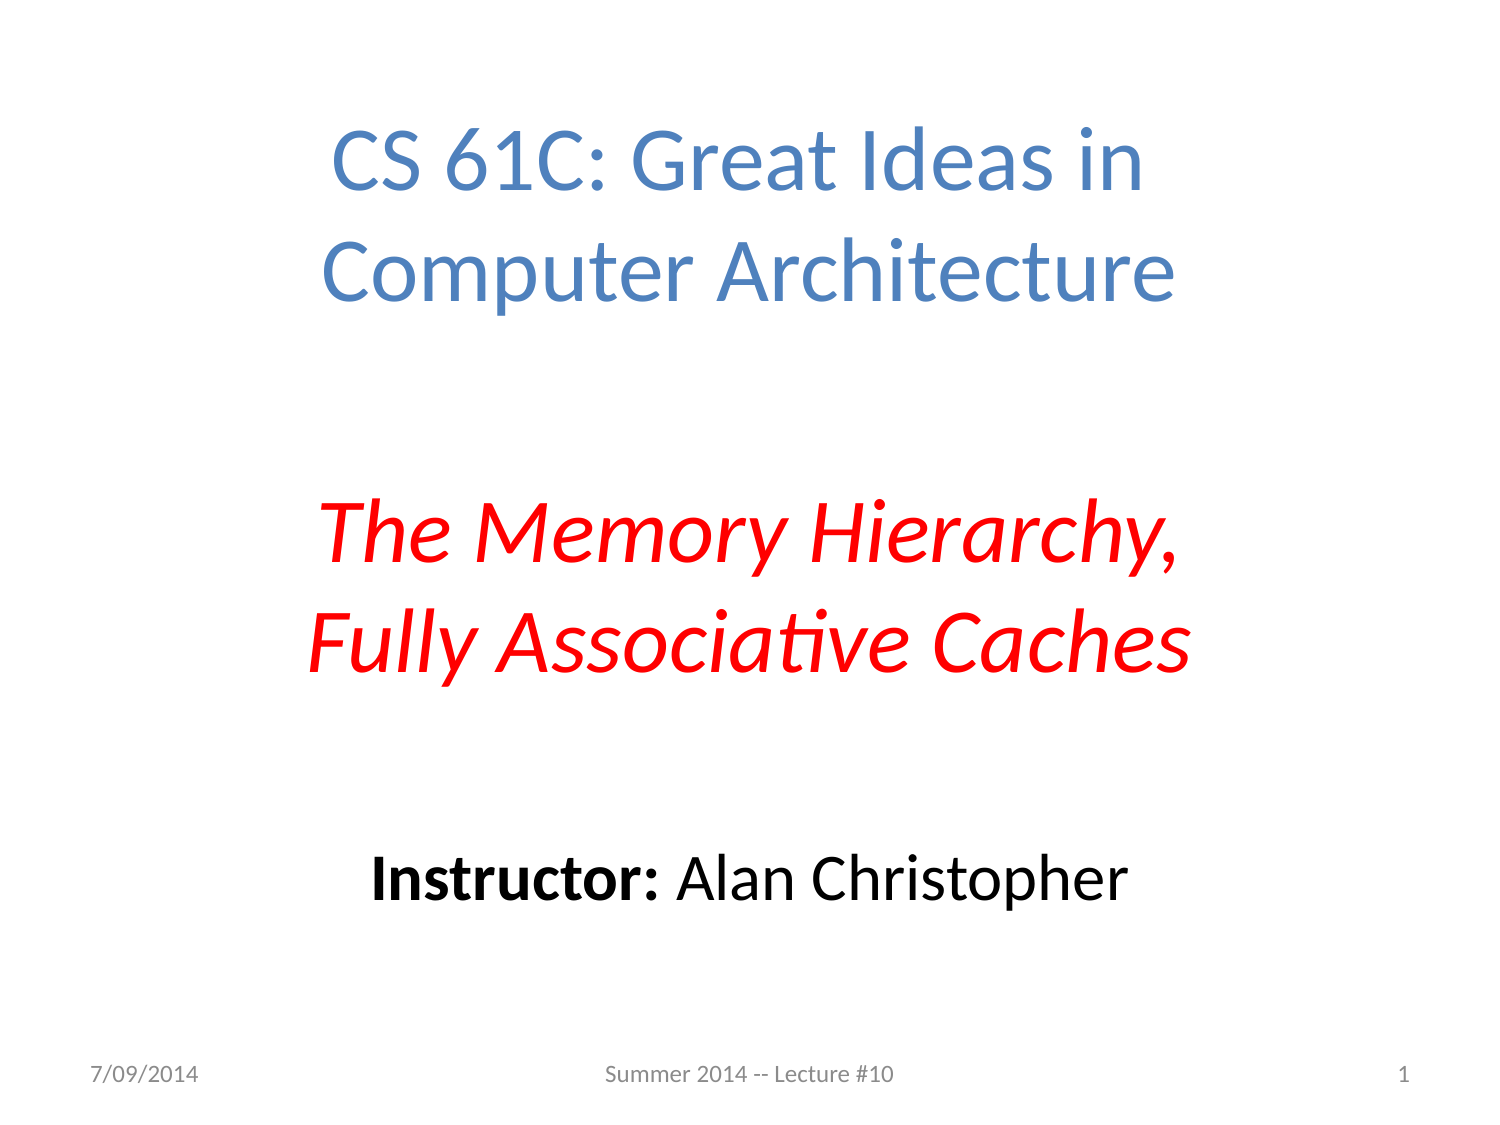

CS 61C: Great Ideas in
Computer Architecture
The Memory Hierarchy,
Fully Associative Caches
# Instructor: Alan Christopher
7/09/2014
Summer 2014 -- Lecture #10